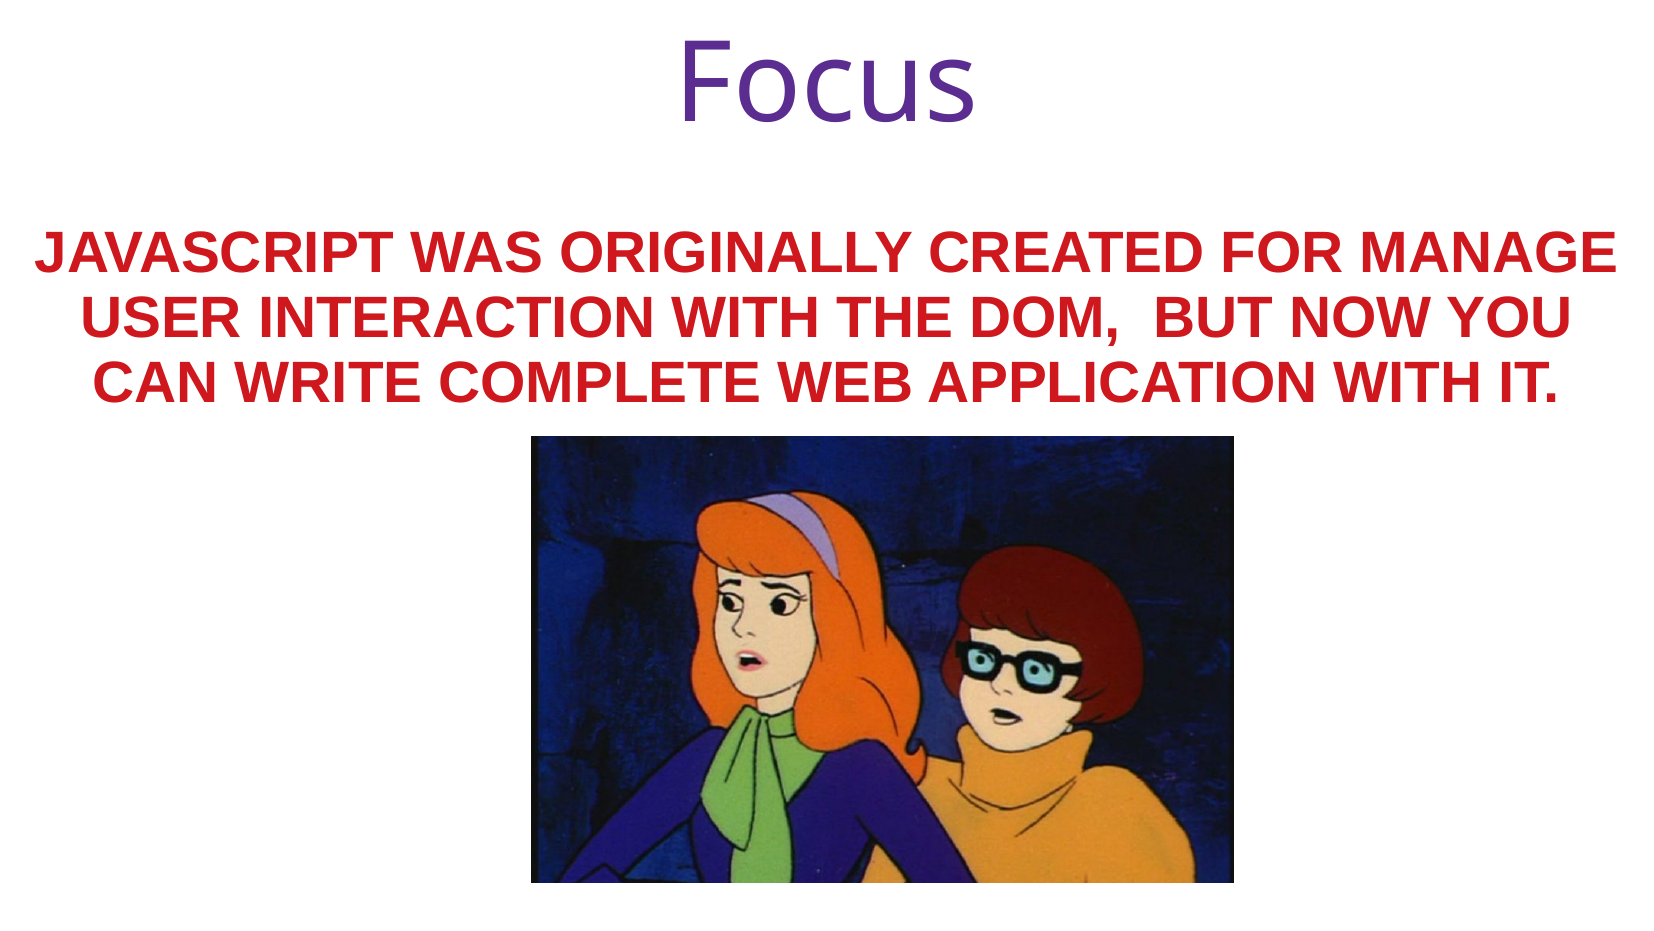

# Focus
JAVASCRIPT WAS ORIGINALLY CREATED FOR MANAGE USER INTERACTION WITH THE DOM, BUT NOW YOU CAN WRITE COMPLETE WEB APPLICATION WITH IT.